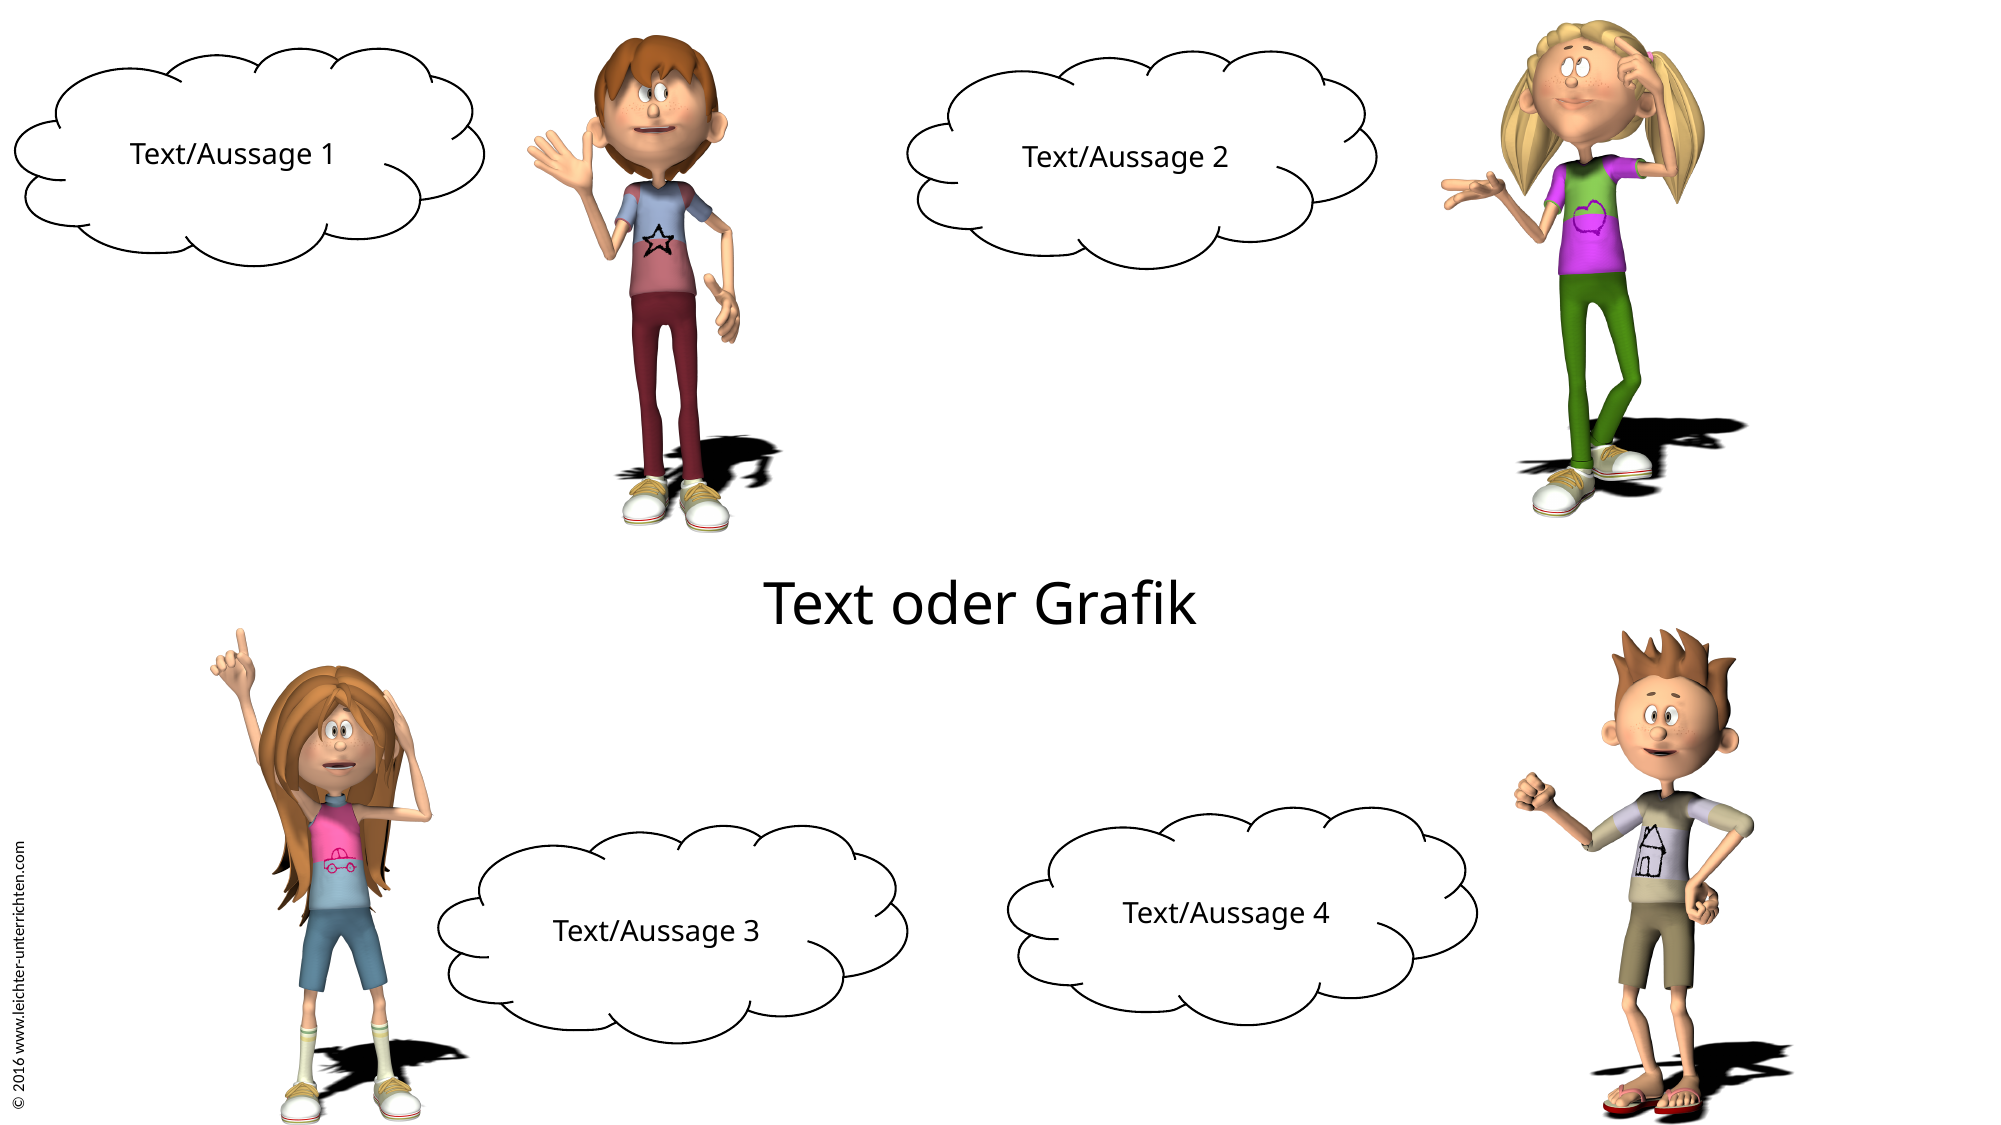

Text/Aussage 1
Text/Aussage 2
Text oder Grafik
Text/Aussage 4
Text/Aussage 3